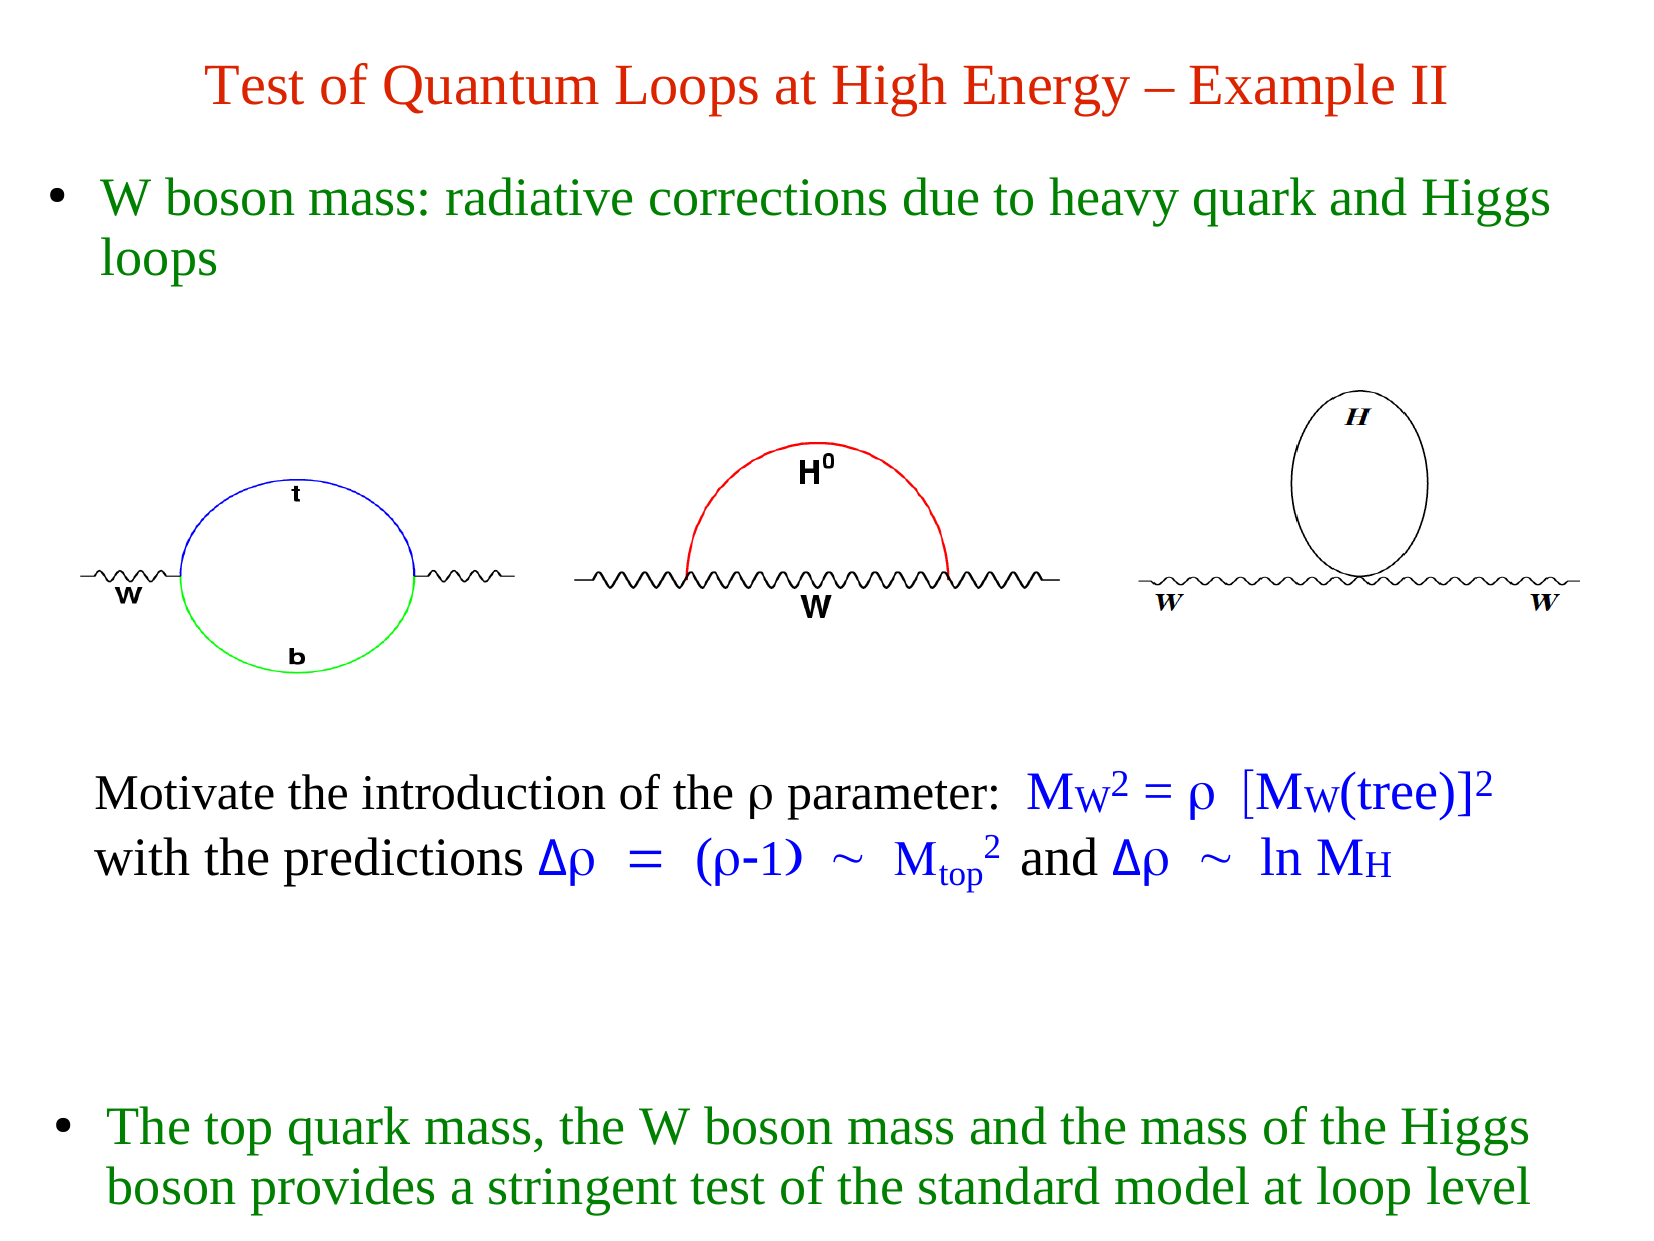

Test of Quantum Loops at High Energy – Example II
# W boson mass: radiative corrections due to heavy quark and Higgs loops
Motivate the introduction of the ρ parameter: MW2 = ρ [MW(tree)]2
with the predictions Δρ = (ρ-1) ~ Mtop2 and Δρ ~ ln MH
The top quark mass, the W boson mass and the mass of the Higgs boson provides a stringent test of the standard model at loop level